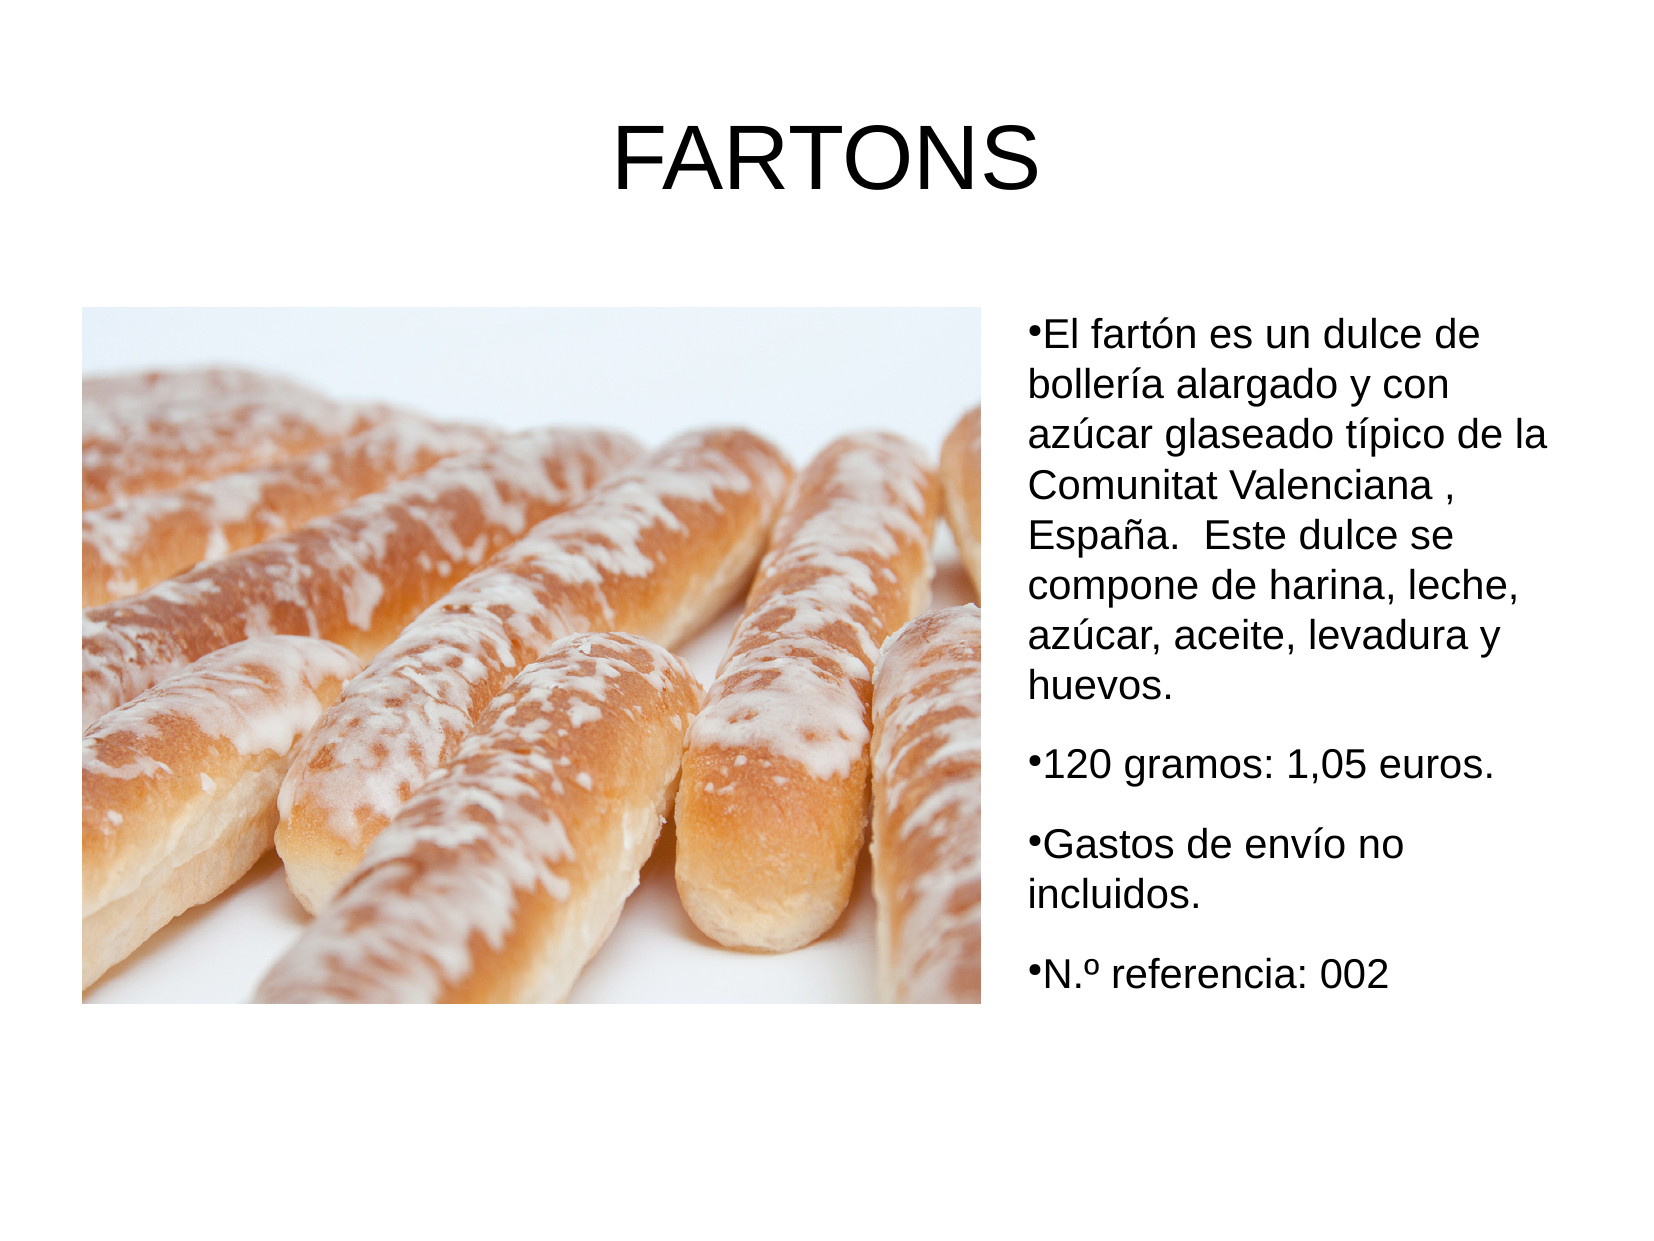

# FARTONS
El fartón es un dulce de bollería alargado y con azúcar glaseado típico de la Comunitat Valenciana , España. Este dulce se compone de harina, leche, azúcar, aceite, levadura y huevos.
120 gramos: 1,05 euros.
Gastos de envío no incluidos.
N.º referencia: 002